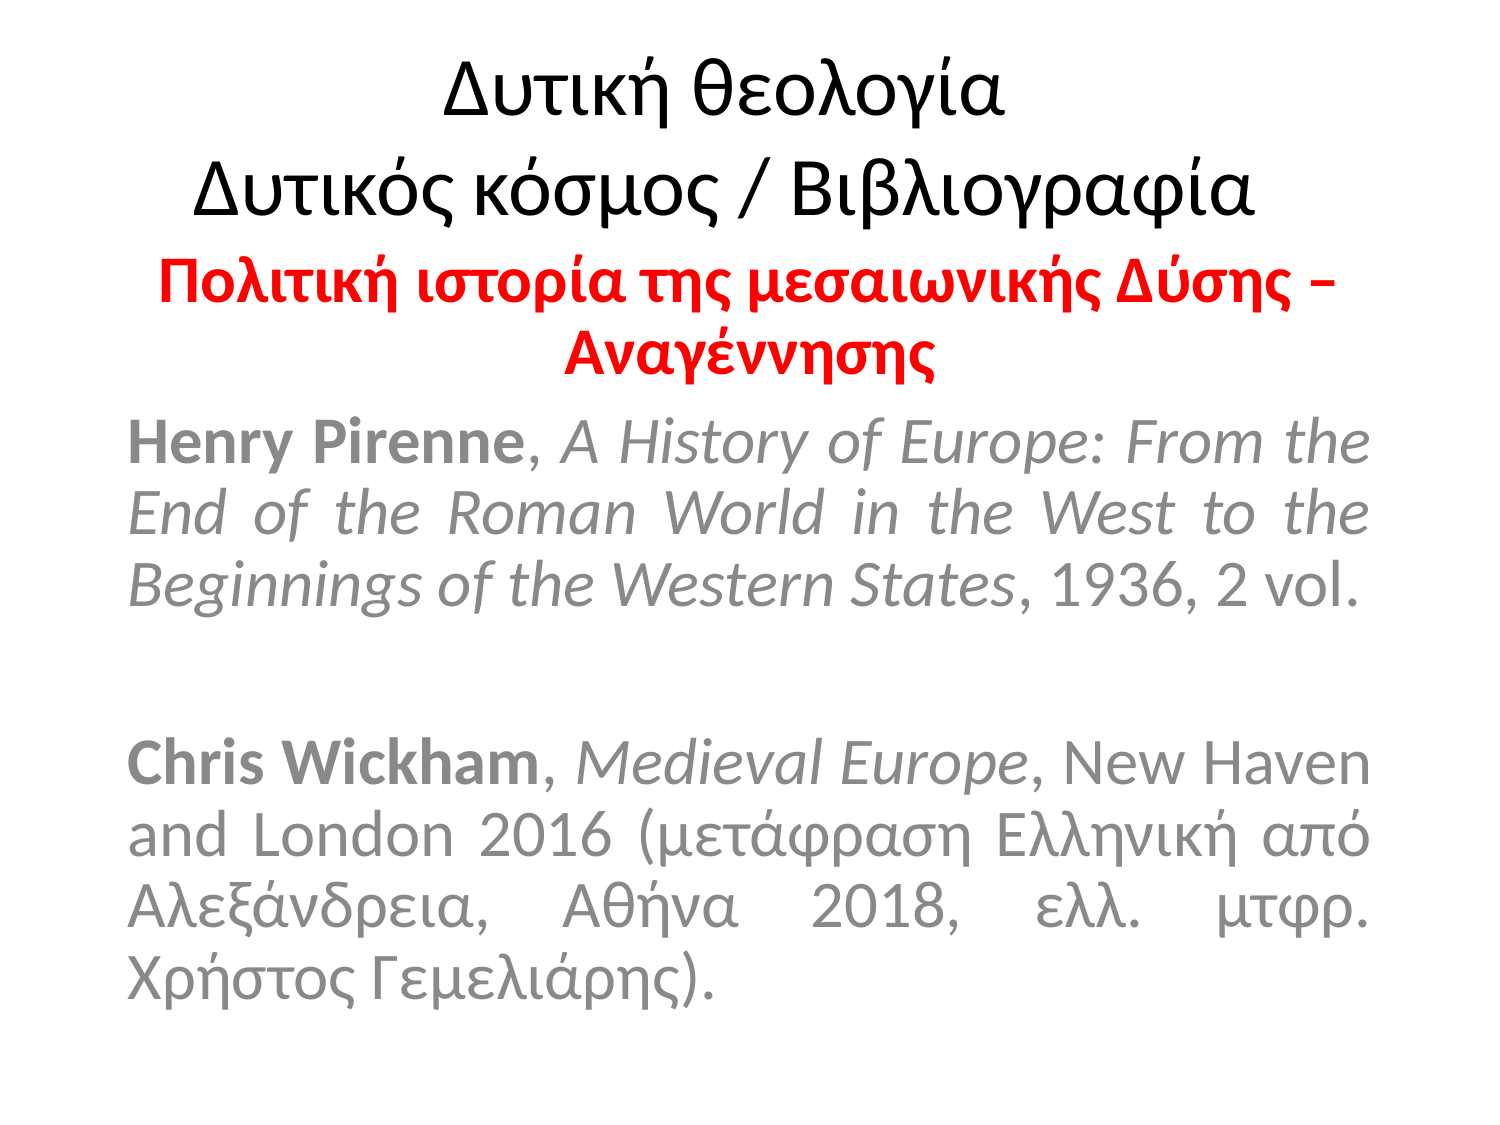

# Δυτική θεολογία Δυτικός κόσμος / Βιβλιογραφία
Πολιτική ιστορία της μεσαιωνικής Δύσης – Αναγέννησης
Henry Pirenne, A History of Europe: From the End of the Roman World in the West to the Beginnings of the Western States, 1936, 2 vol.
Chris Wickham, Medieval Europe, New Haven and London 2016 (μετάφραση Ελληνική από Αλεξάνδρεια, Αθήνα 2018, ελλ. μτφρ. Χρήστος Γεμελιάρης).